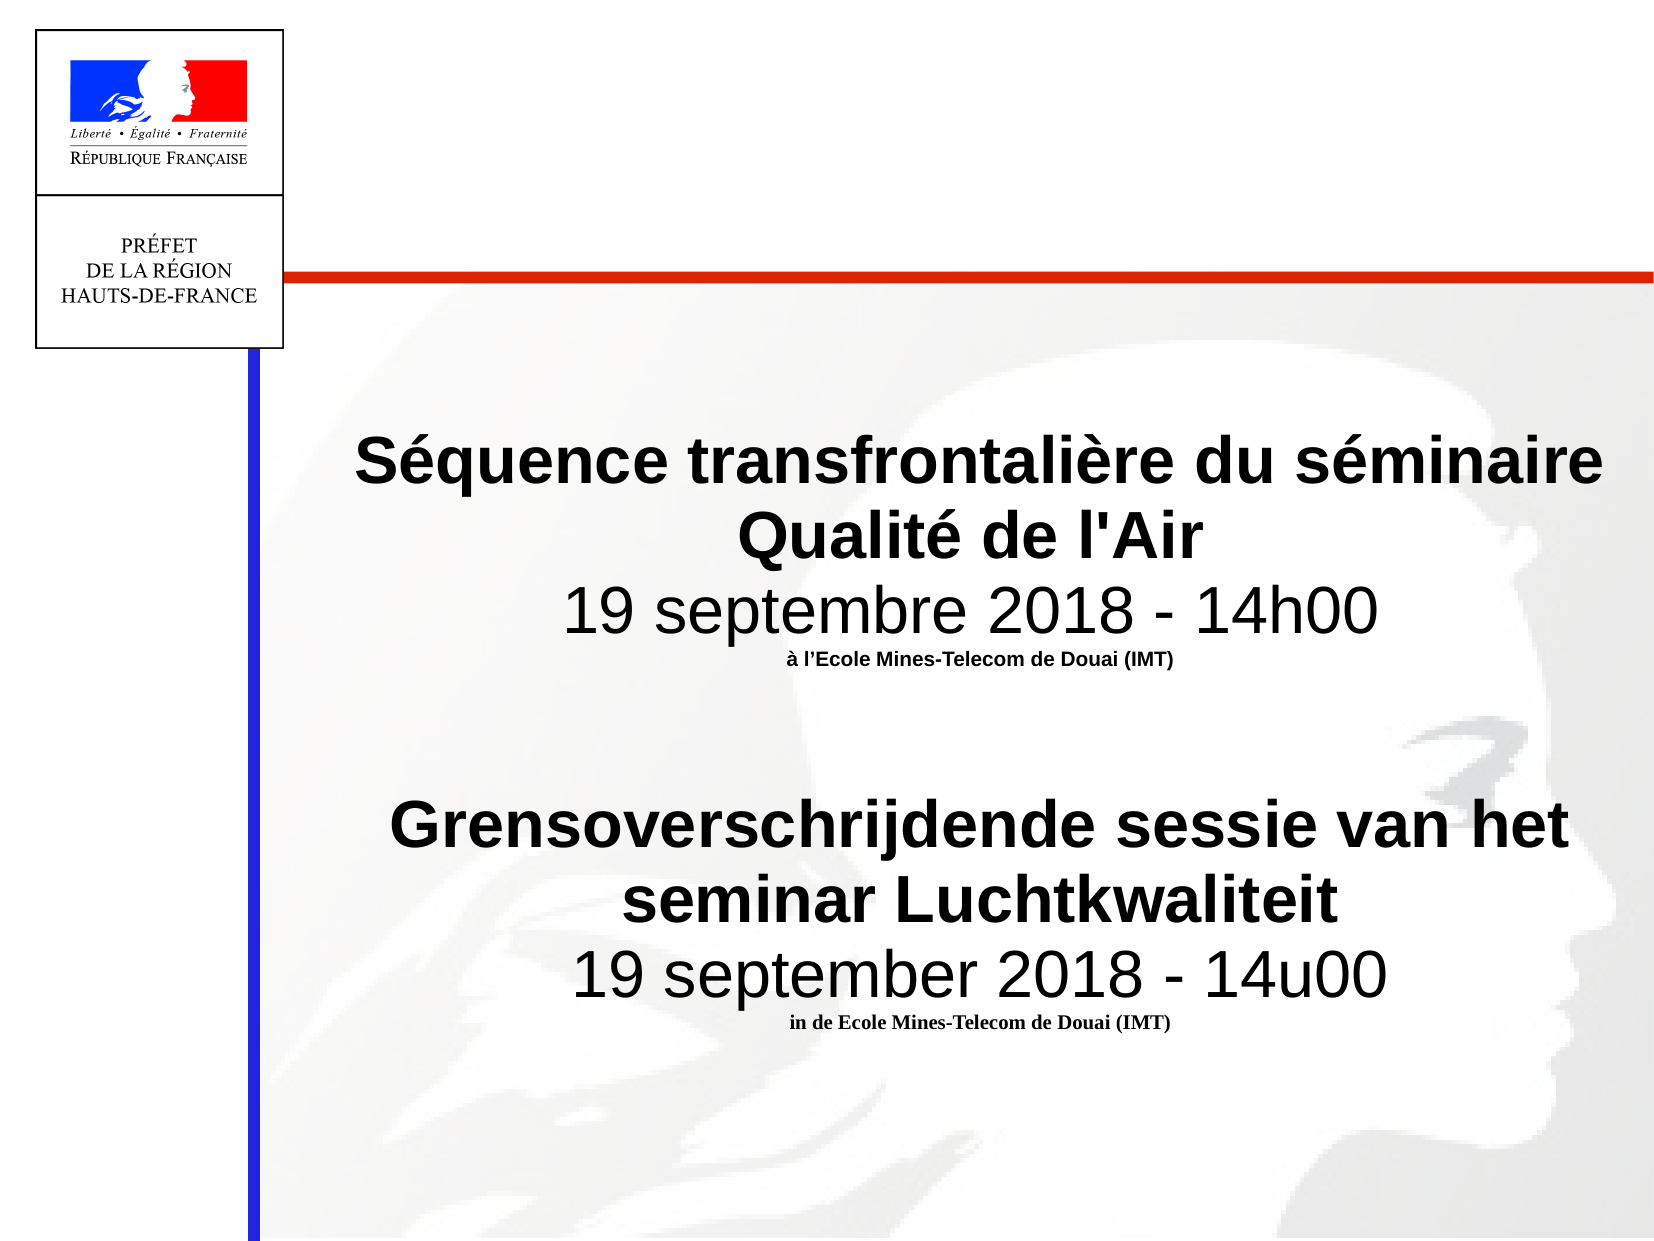

#
Séquence transfrontalière du séminaire Qualité de l'Air
19 septembre 2018 - 14h00
à l’Ecole Mines-Telecom de Douai (IMT)
Grensoverschrijdende sessie van het seminar Luchtkwaliteit
19 september 2018 - 14u00
in de Ecole Mines-Telecom de Douai (IMT)